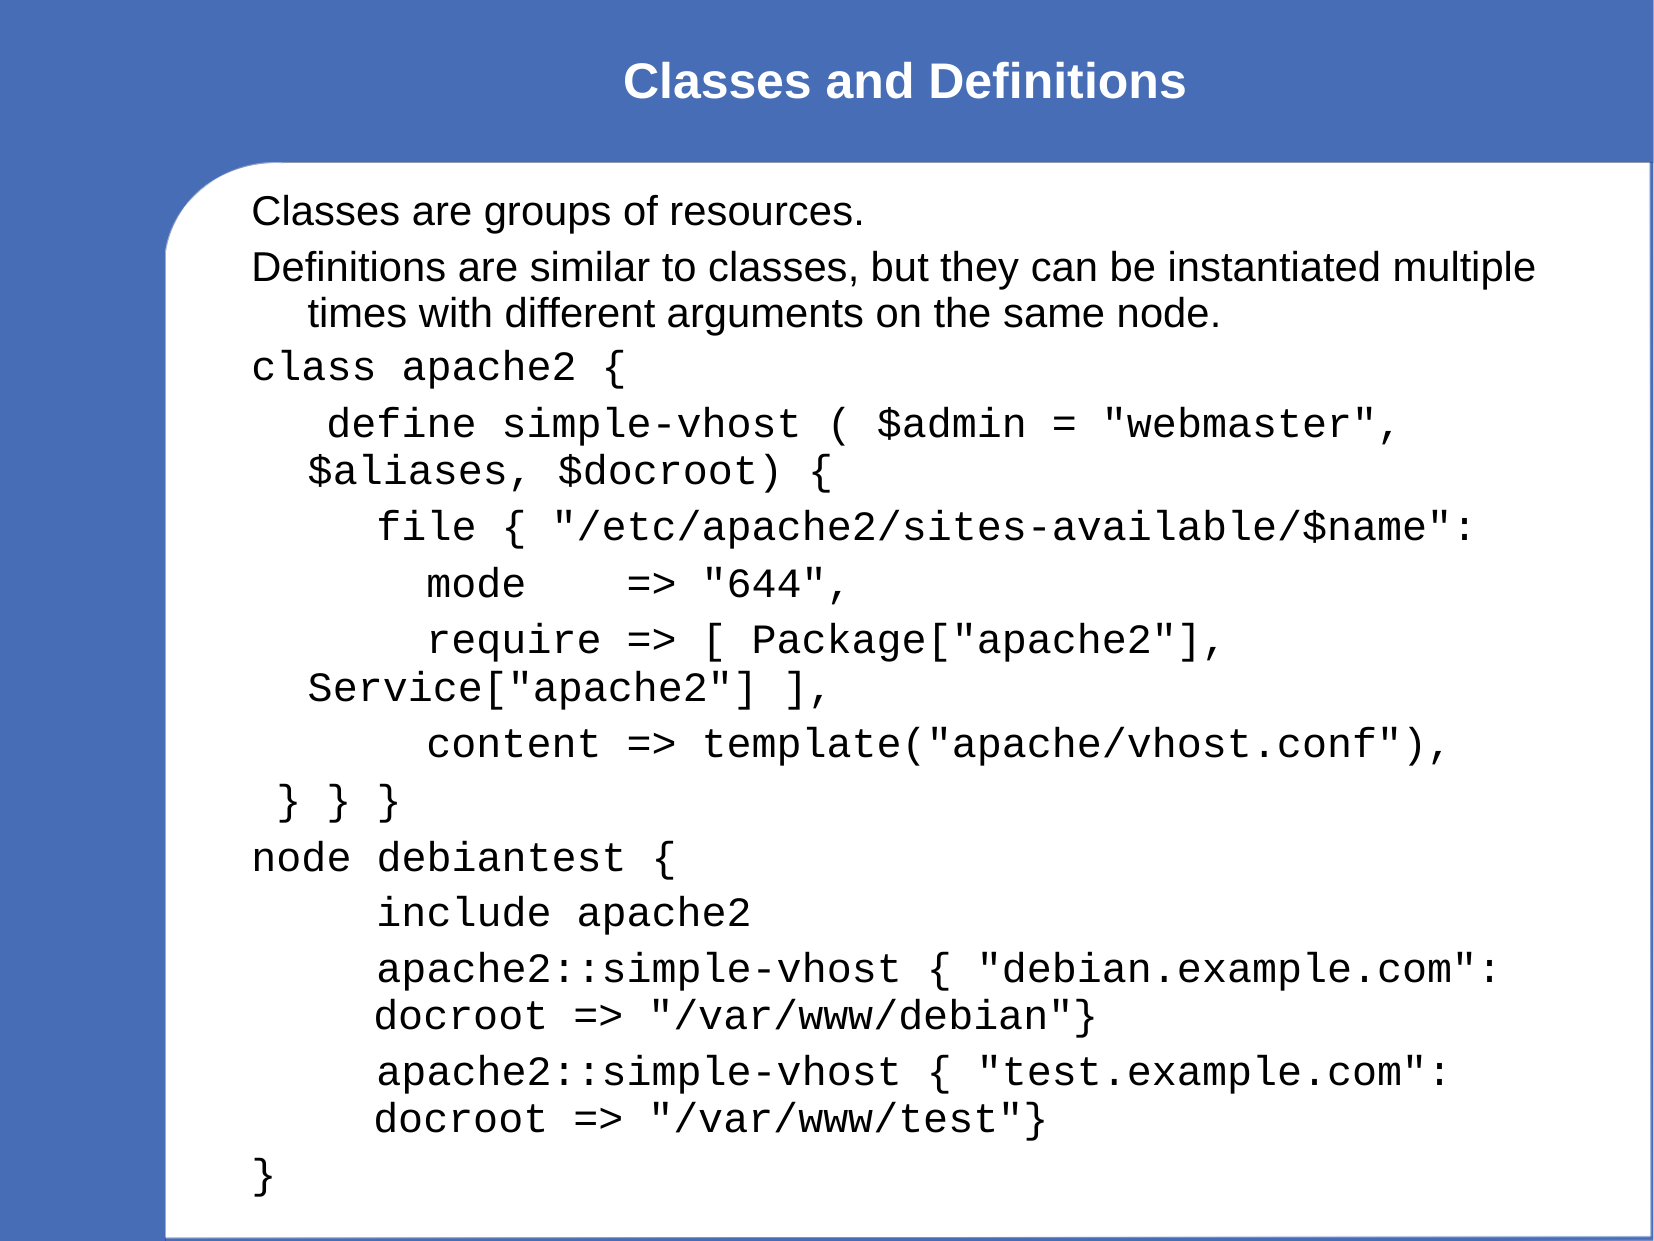

# Classes and Definitions
Classes are groups of resources.
Definitions are similar to classes, but they can be instantiated multiple times with different arguments on the same node.
class apache2 {
 define simple-vhost ( $admin = "webmaster", $aliases, $docroot) {
 file { "/etc/apache2/sites-available/$name":
 mode => "644",
 require => [ Package["apache2"], Service["apache2"] ],
 content => template("apache/vhost.conf"),
 } } }
node debiantest {
 include apache2
 apache2::simple-vhost { "debian.example.com": docroot => "/var/www/debian"}
 apache2::simple-vhost { "test.example.com": docroot => "/var/www/test"}
}